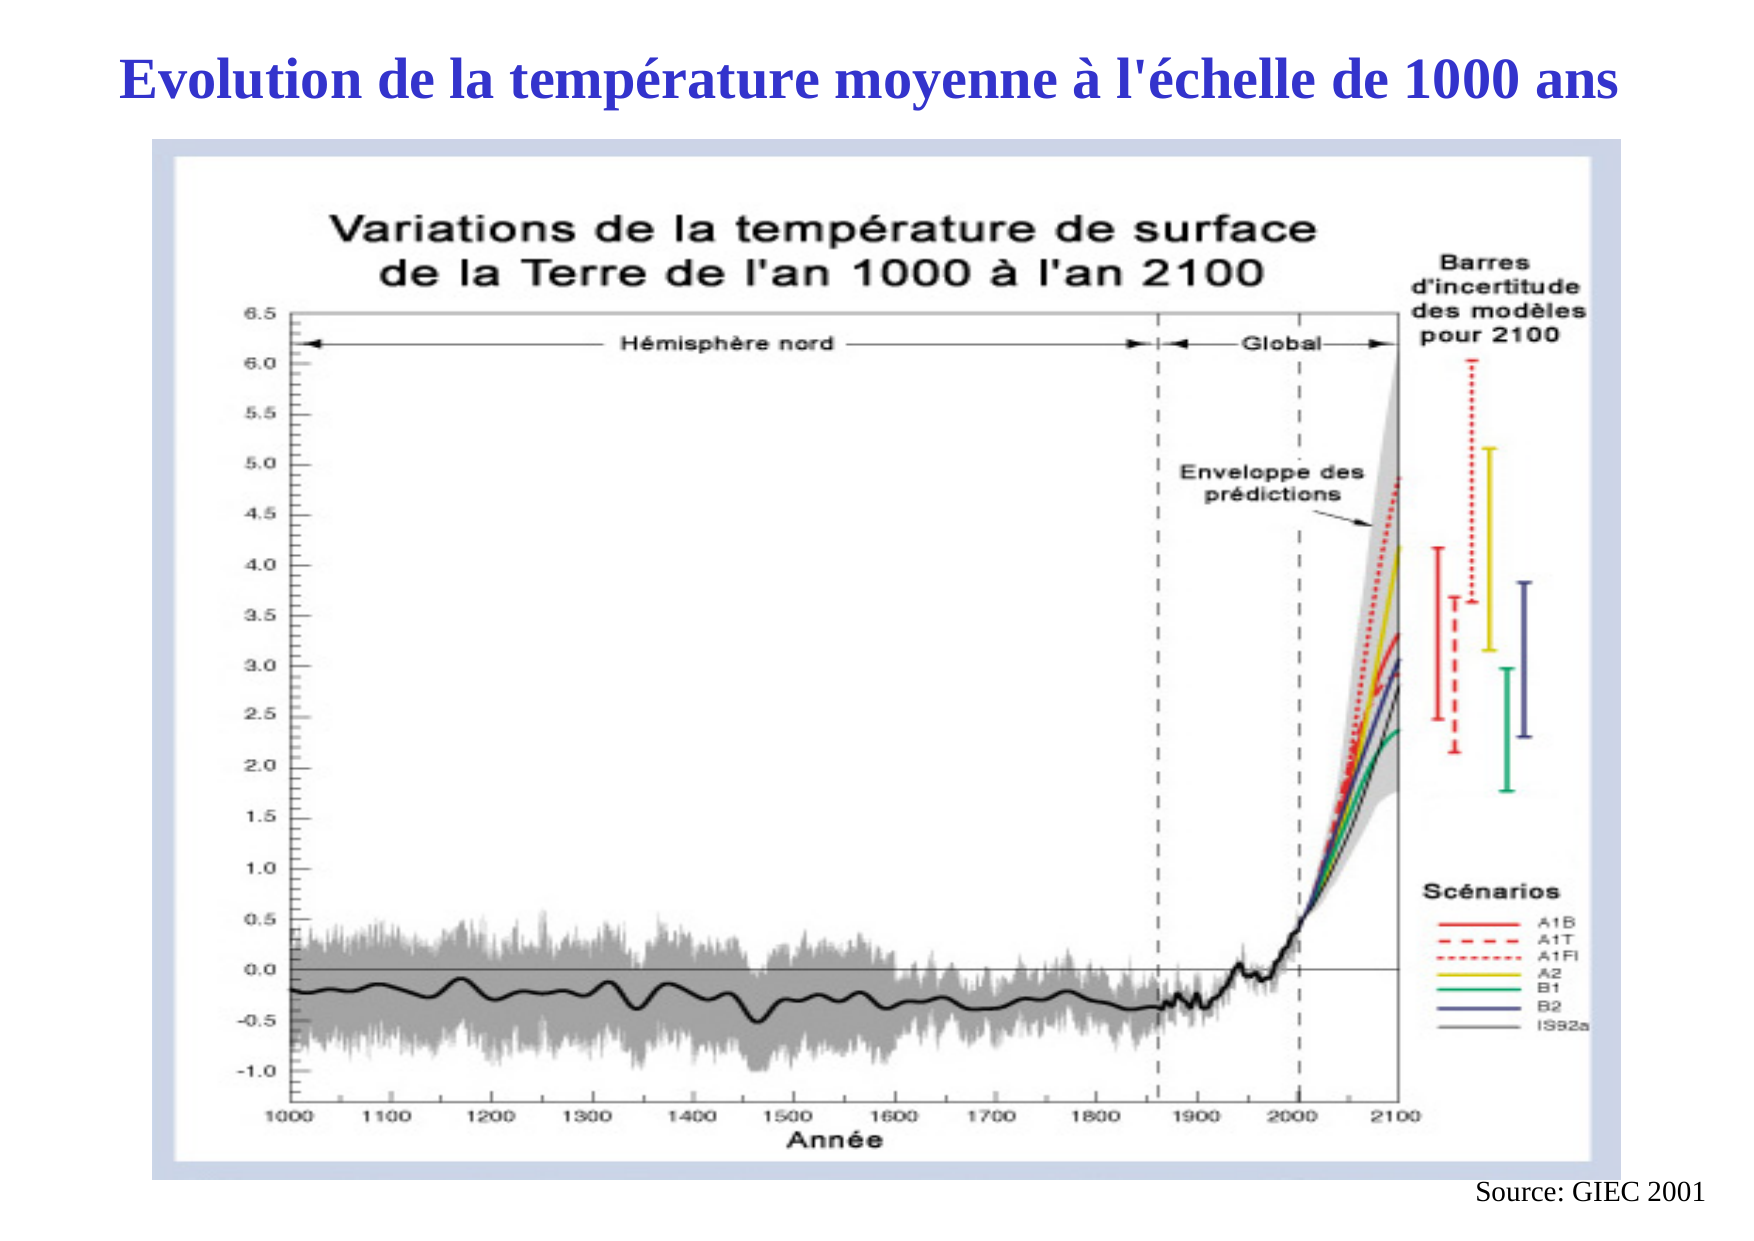

Evolution de la température moyenne à l'échelle de 1000 ans
Source: GIEC 2001